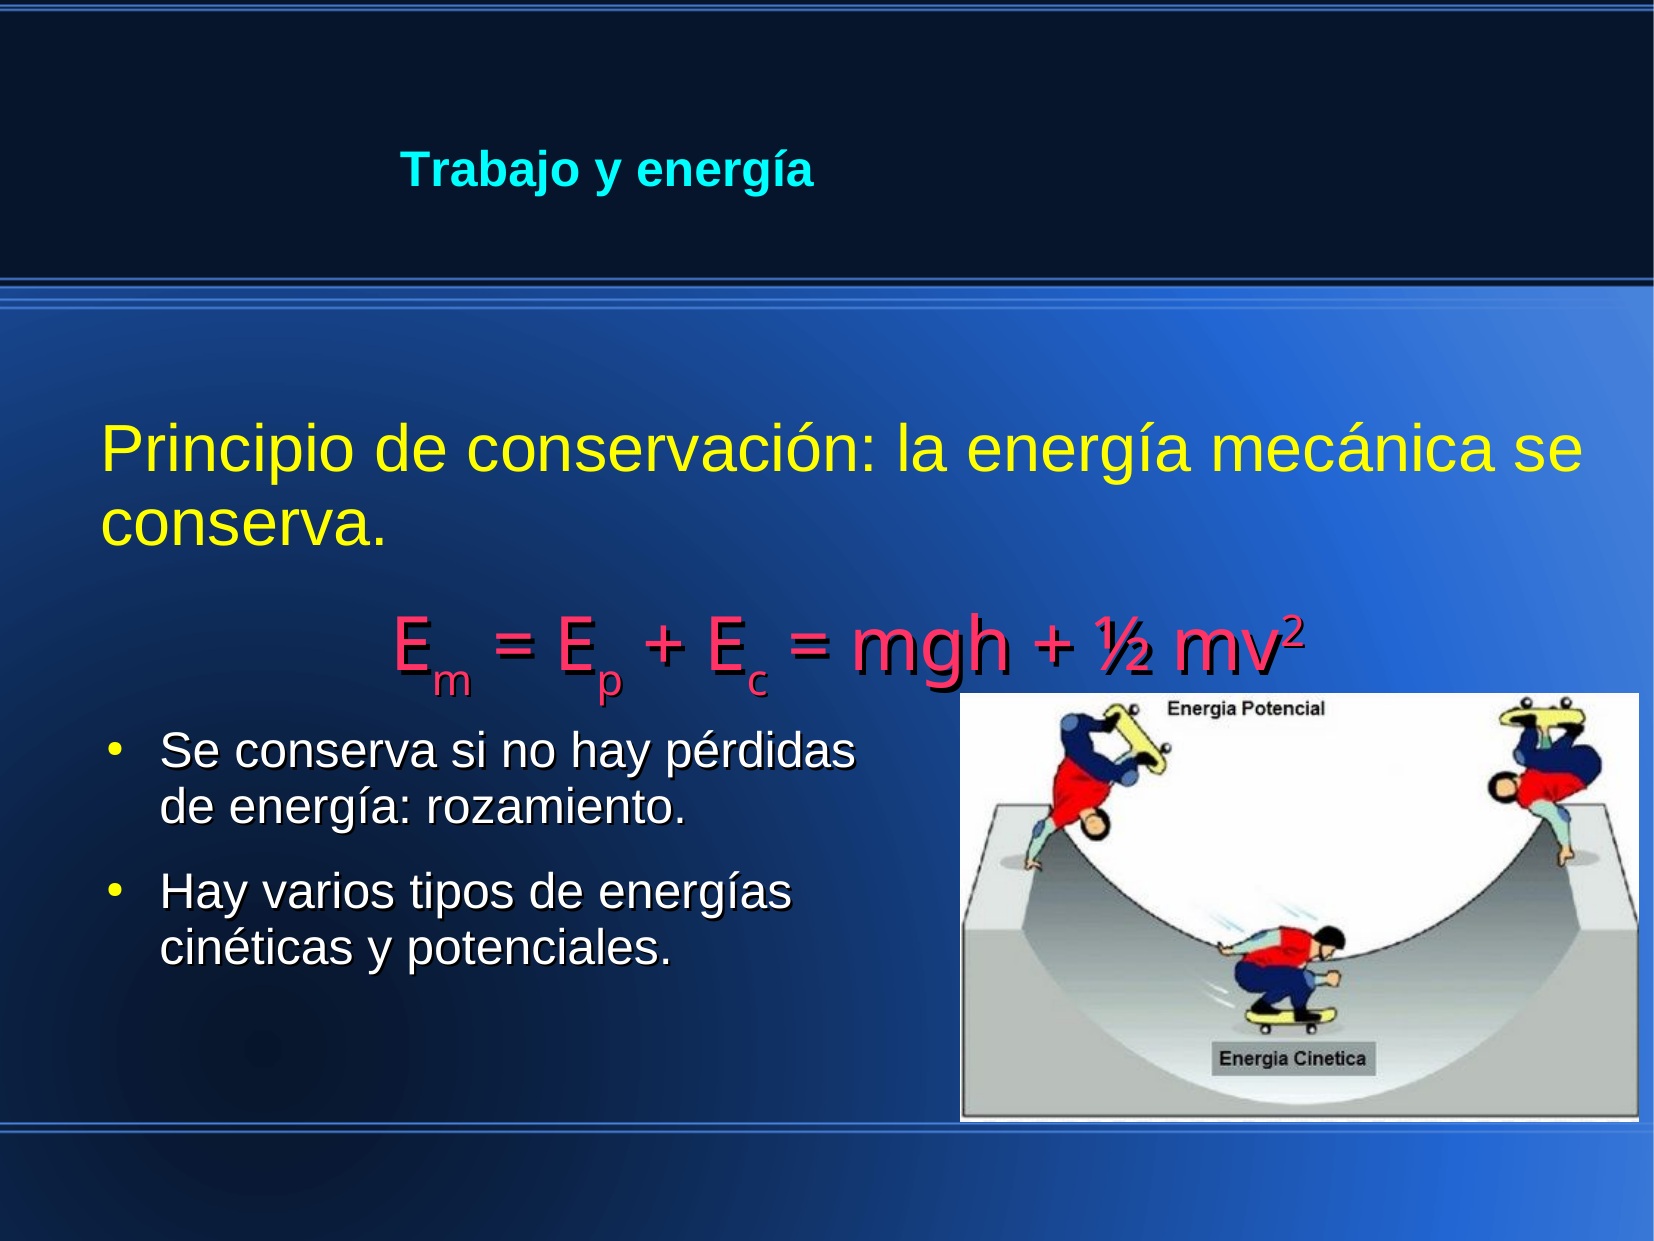

Trabajo y energía
# Principio de conservación: la energía mecánica se conserva.
Em = Ep + Ec = mgh + ½ mv2
Se conserva si no hay pérdidas de energía: rozamiento.
Hay varios tipos de energías cinéticas y potenciales.